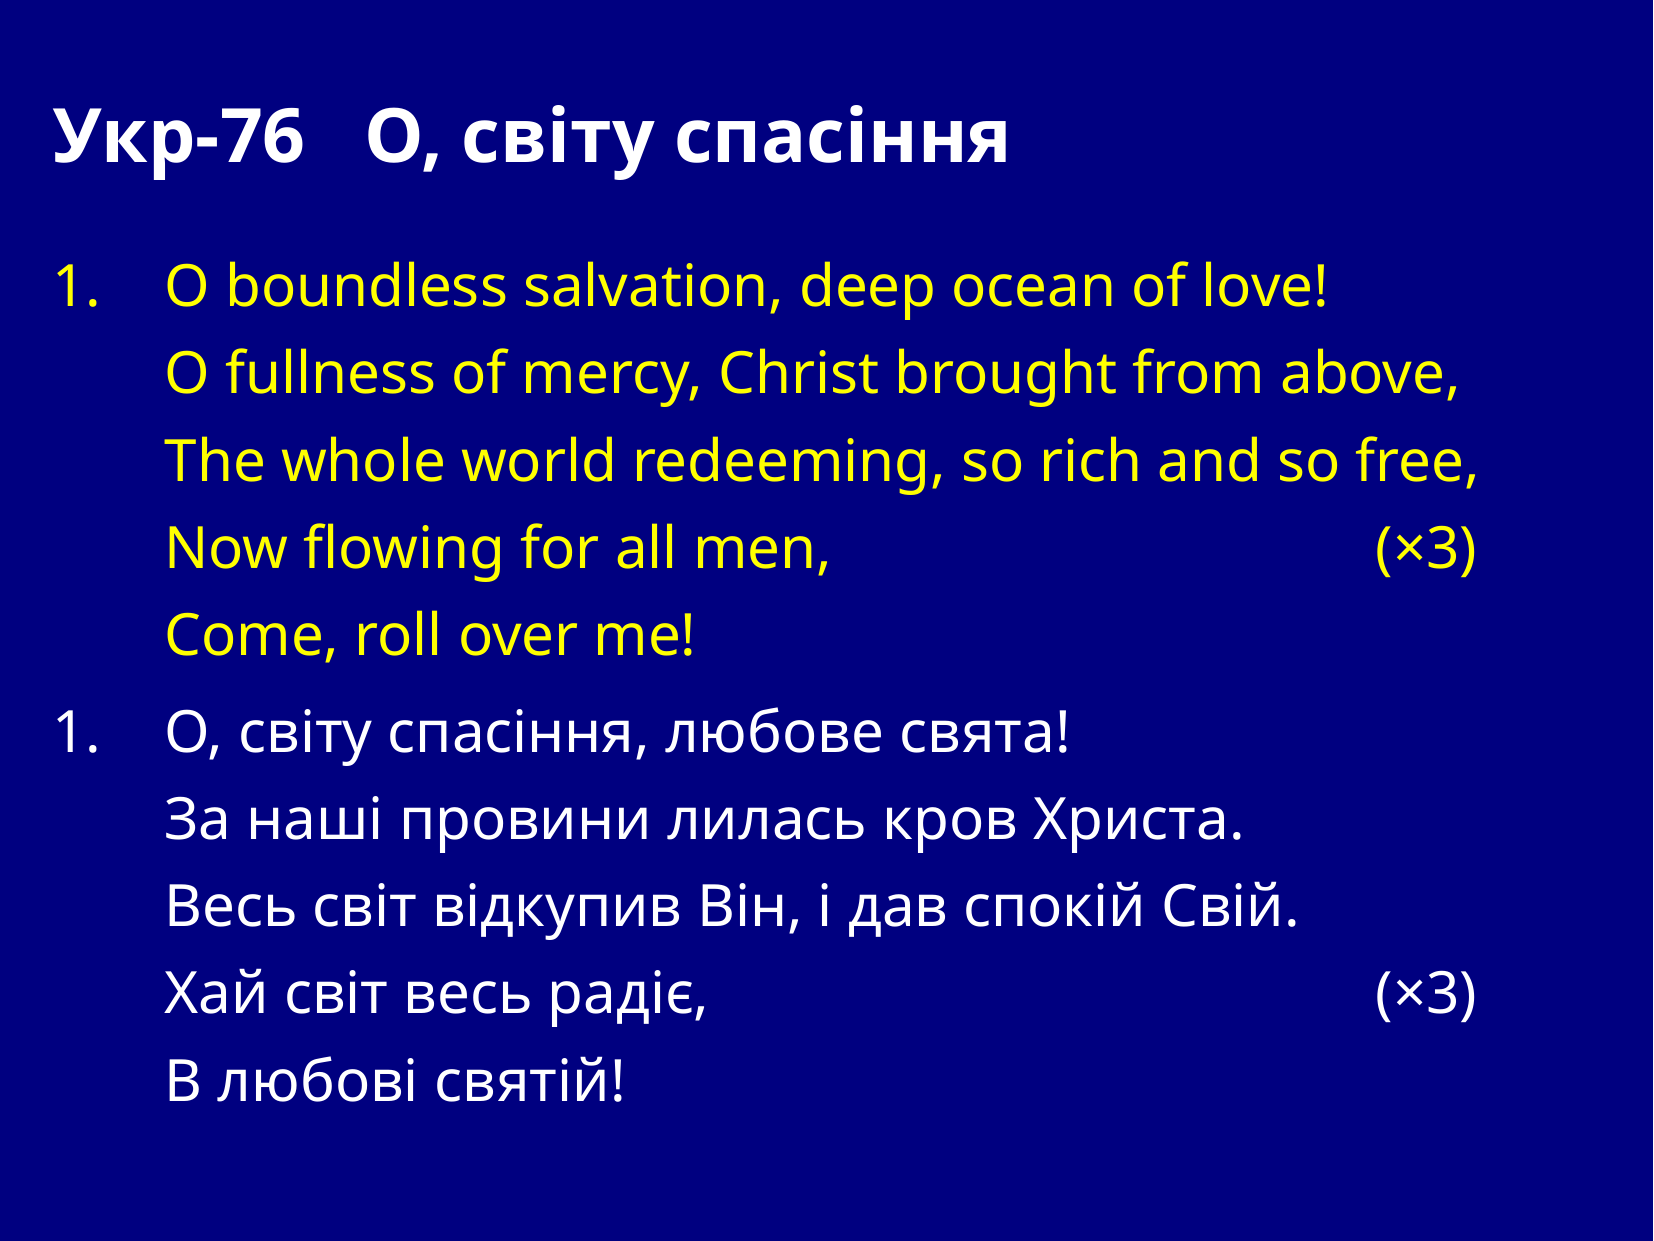

Укр-76 О, світу спасіння
1.	O boundless salvation, deep ocean of love!
	O fullness of mercy, Christ brought from above,
	The whole world redeeming, so rich and so free,
	Now flowing for all men,	(×3)
	Come, roll over me!
1.	О, світу спасіння, любове свята!
	За наші провини лилась кров Христа.
	Весь світ відкупив Він, і дав спокій Свій.
	Хай світ весь радіє,	(×3)
	В любові святій!